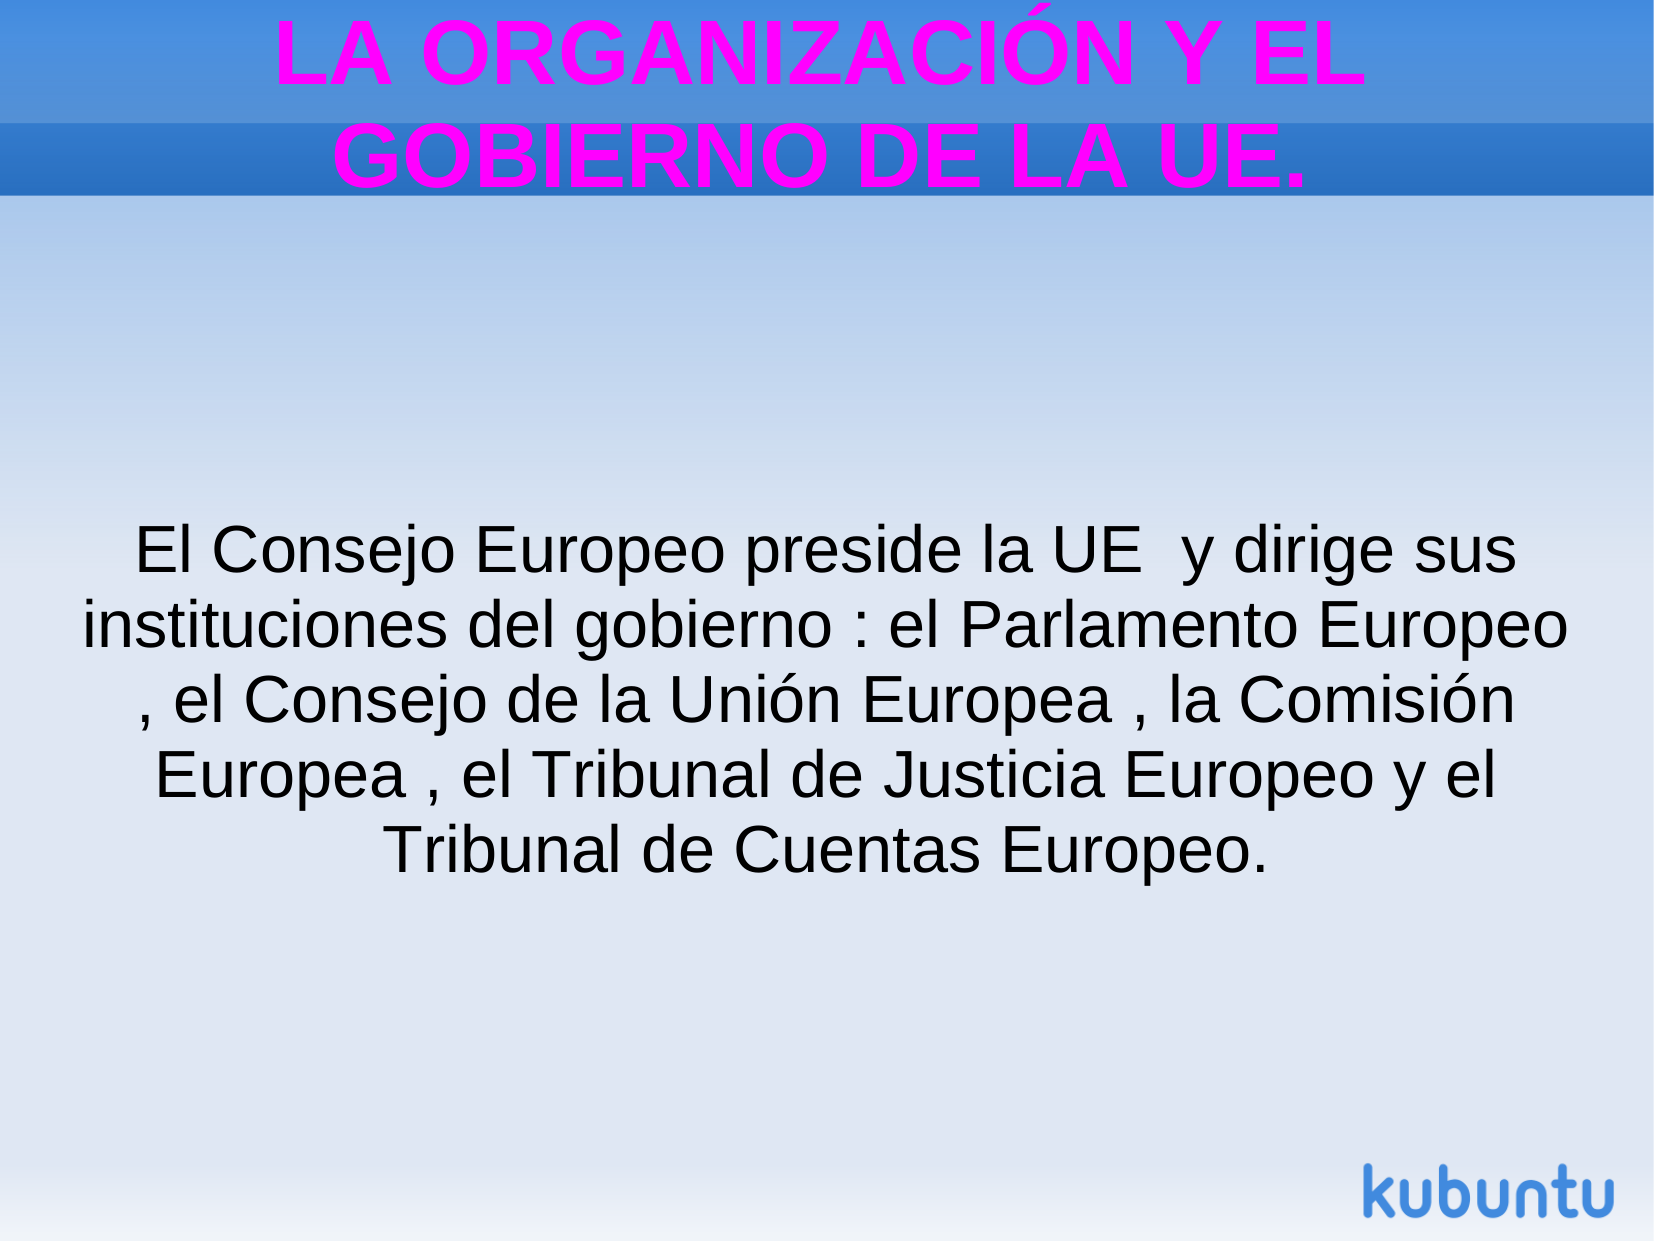

# LA ORGANIZACIÓN Y EL GOBIERNO DE LA UE.
El Consejo Europeo preside la UE y dirige sus instituciones del gobierno : el Parlamento Europeo , el Consejo de la Unión Europea , la Comisión Europea , el Tribunal de Justicia Europeo y el Tribunal de Cuentas Europeo.